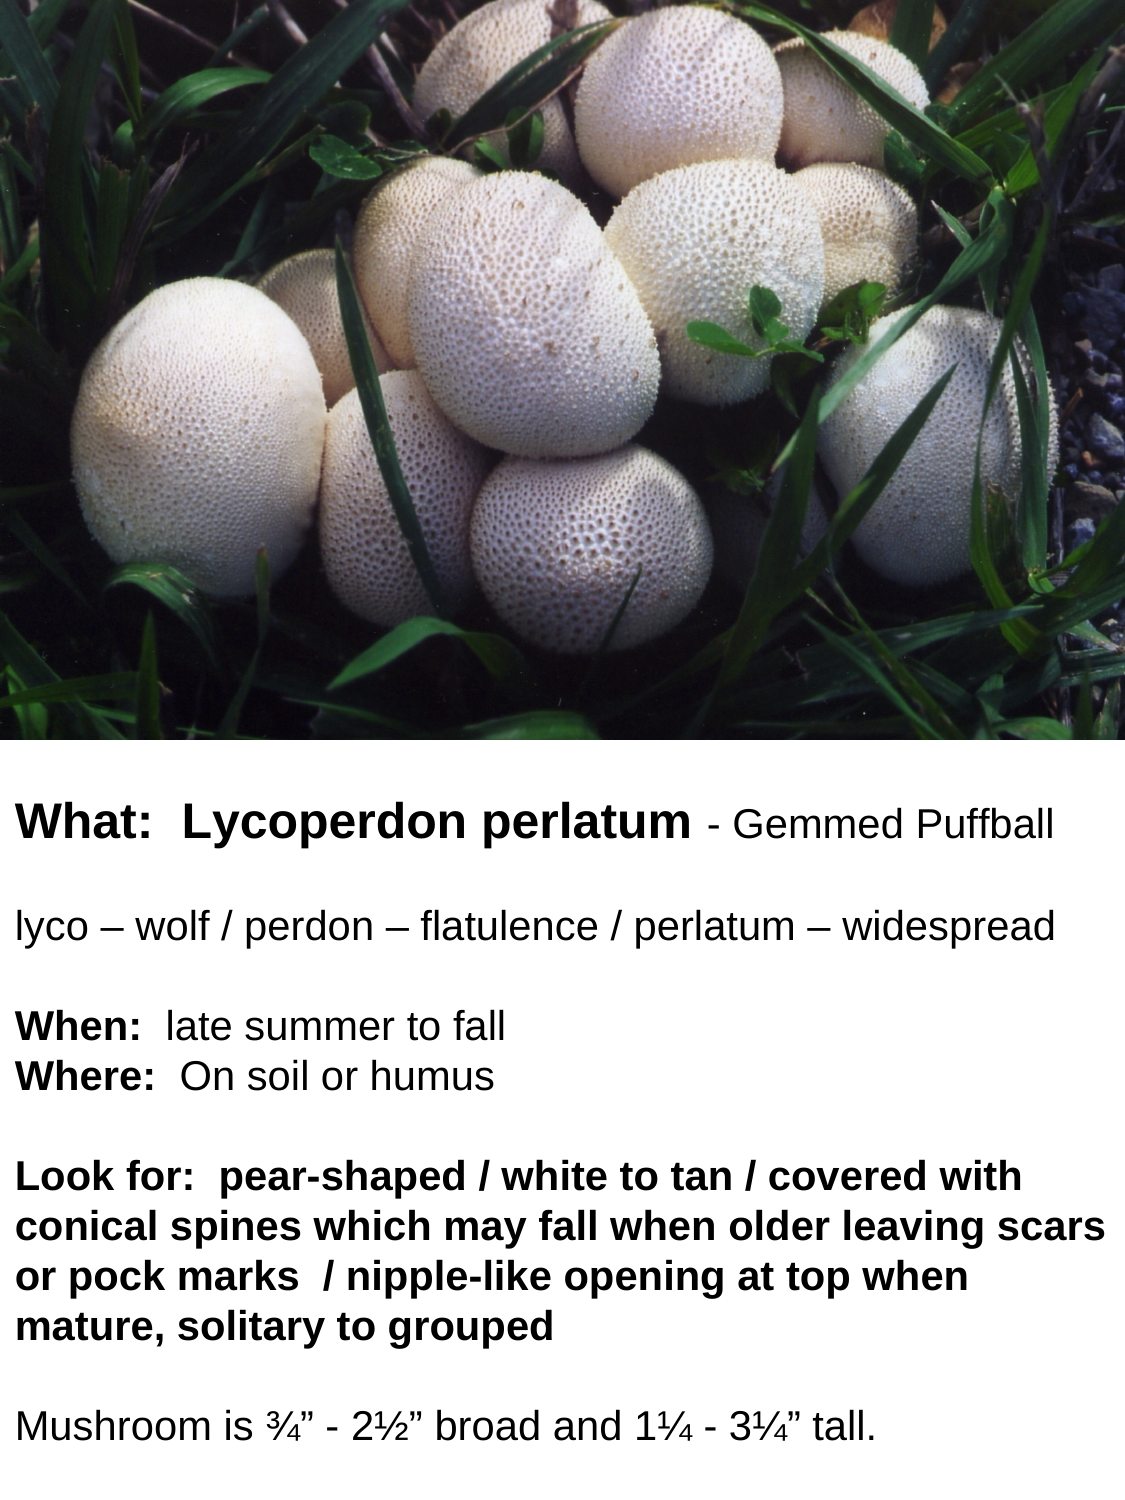

What: Lycoperdon perlatum - Gemmed Puffball
lyco – wolf / perdon – flatulence / perlatum – widespread
When: late summer to fall
Where: On soil or humus
Look for: pear-shaped / white to tan / covered with conical spines which may fall when older leaving scars or pock marks / nipple-like opening at top when mature, solitary to grouped
Mushroom is ¾” - 2½” broad and 1¼ - 3¼” tall.